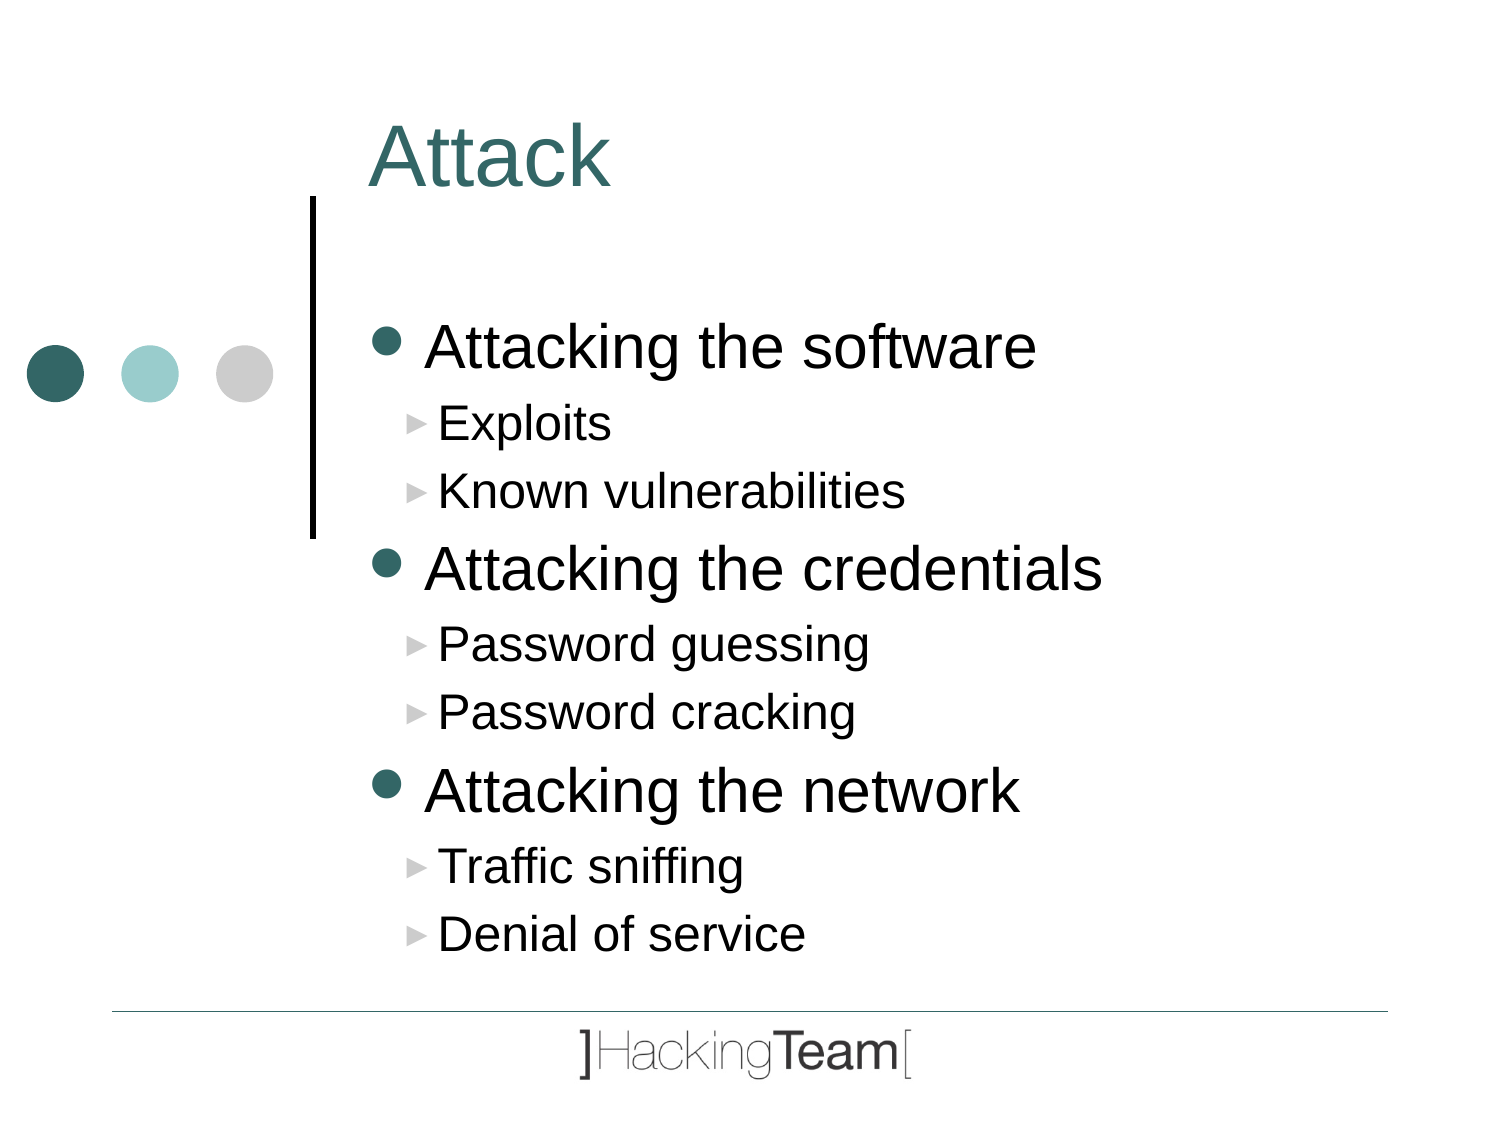

# Attack
Attacking the software
Exploits
Known vulnerabilities
Attacking the credentials
Password guessing
Password cracking
Attacking the network
Traffic sniffing
Denial of service